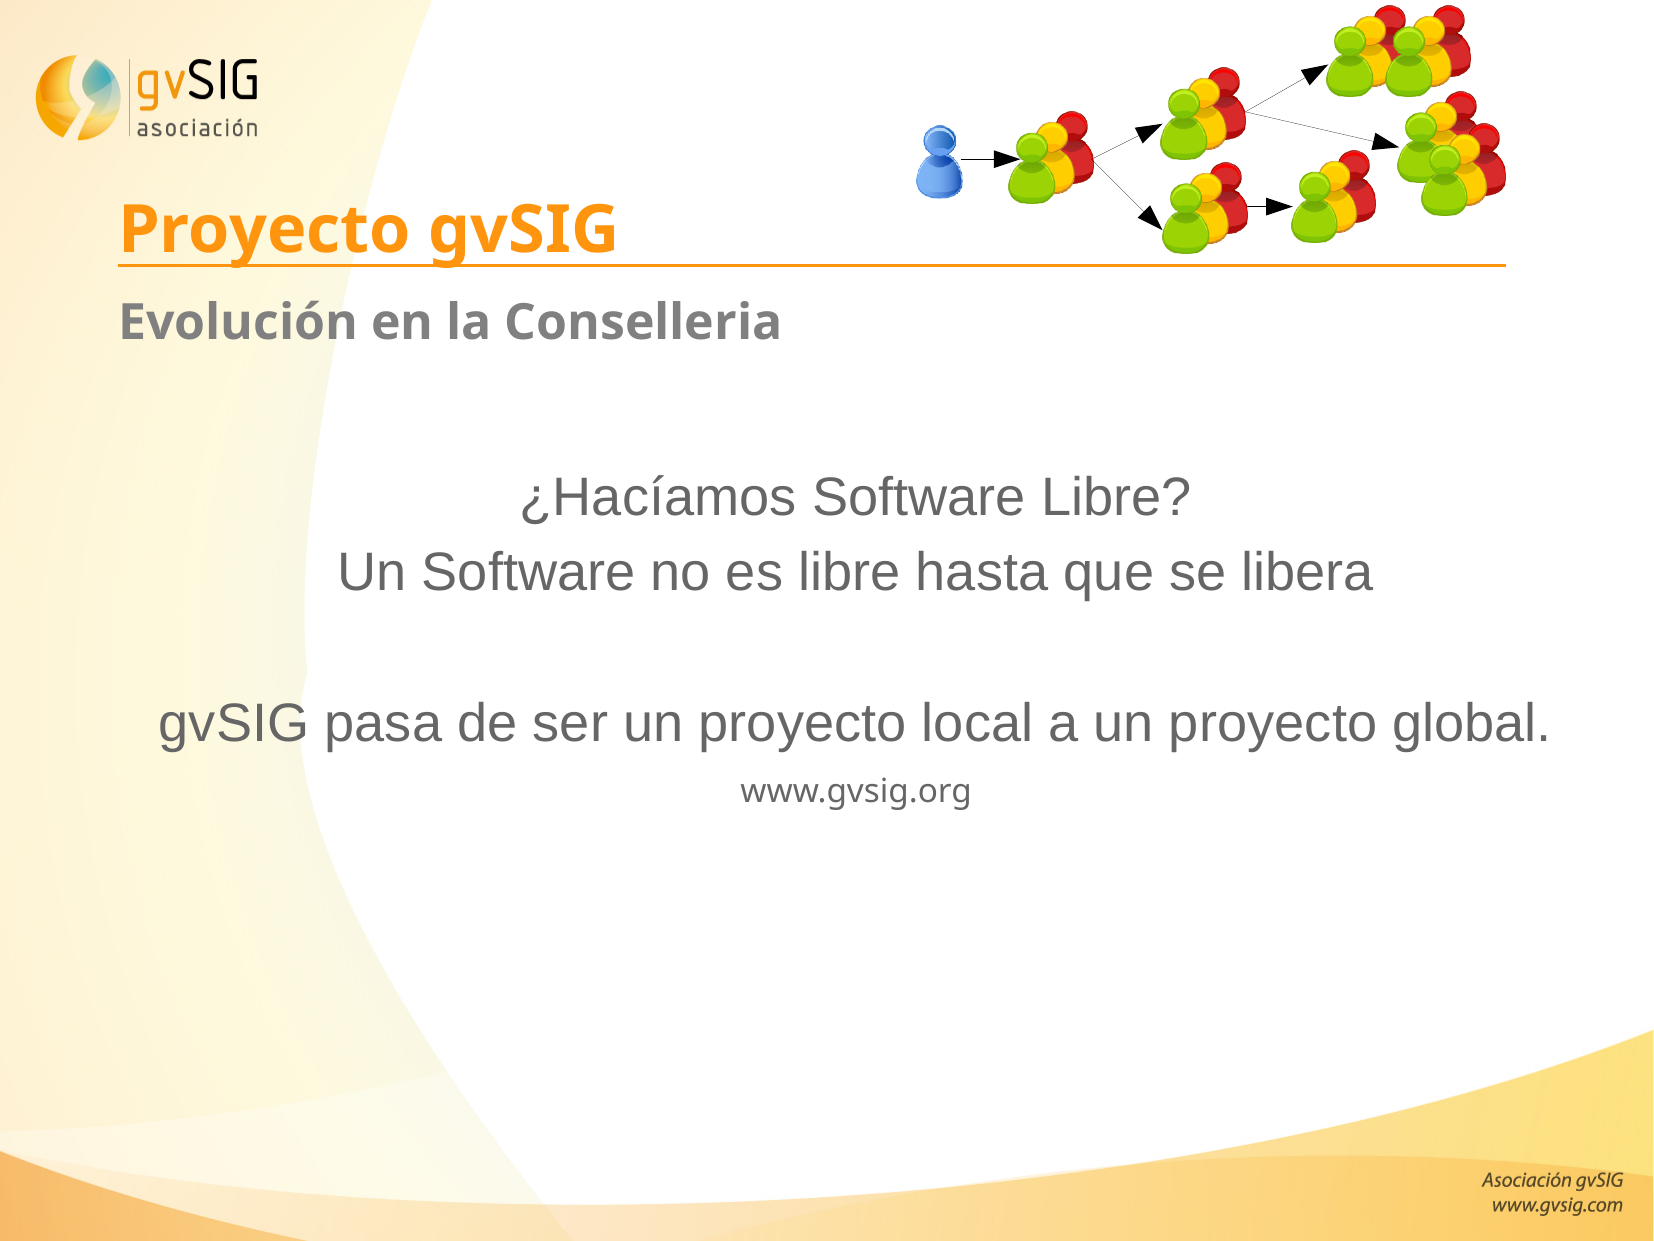

# Proyecto gvSIG
Evolución en la Conselleria
¿Hacíamos Software Libre?
Un Software no es libre hasta que se libera
gvSIG pasa de ser un proyecto local a un proyecto global.
www.gvsig.org